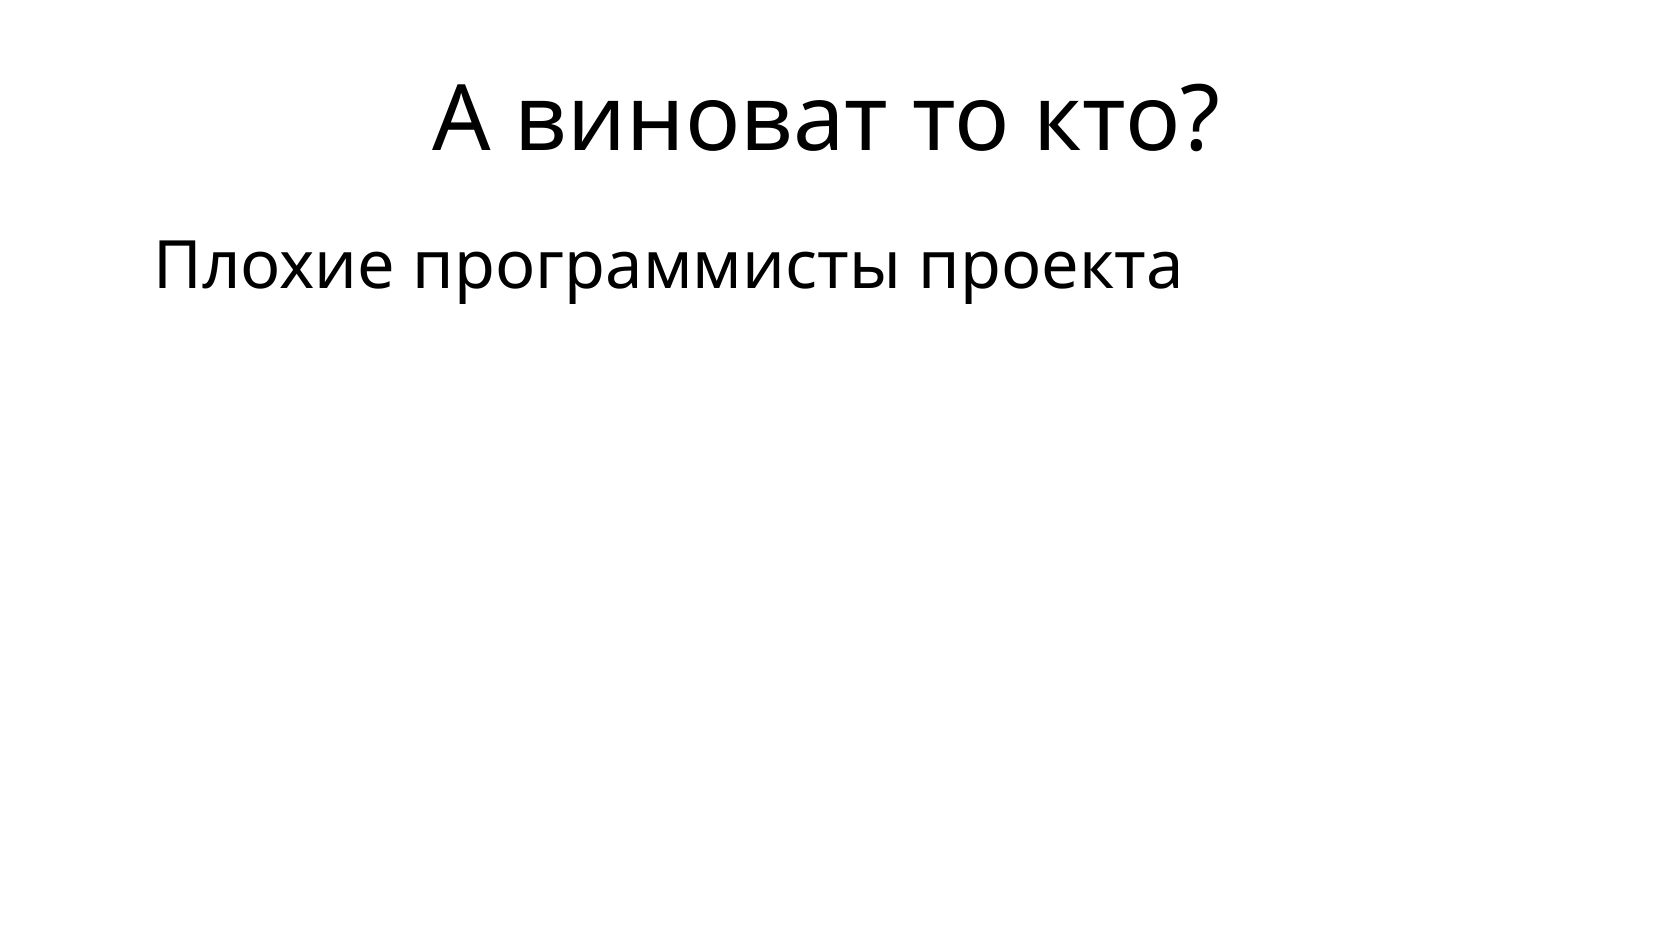

# А виноват то кто?
Плохие программисты проекта